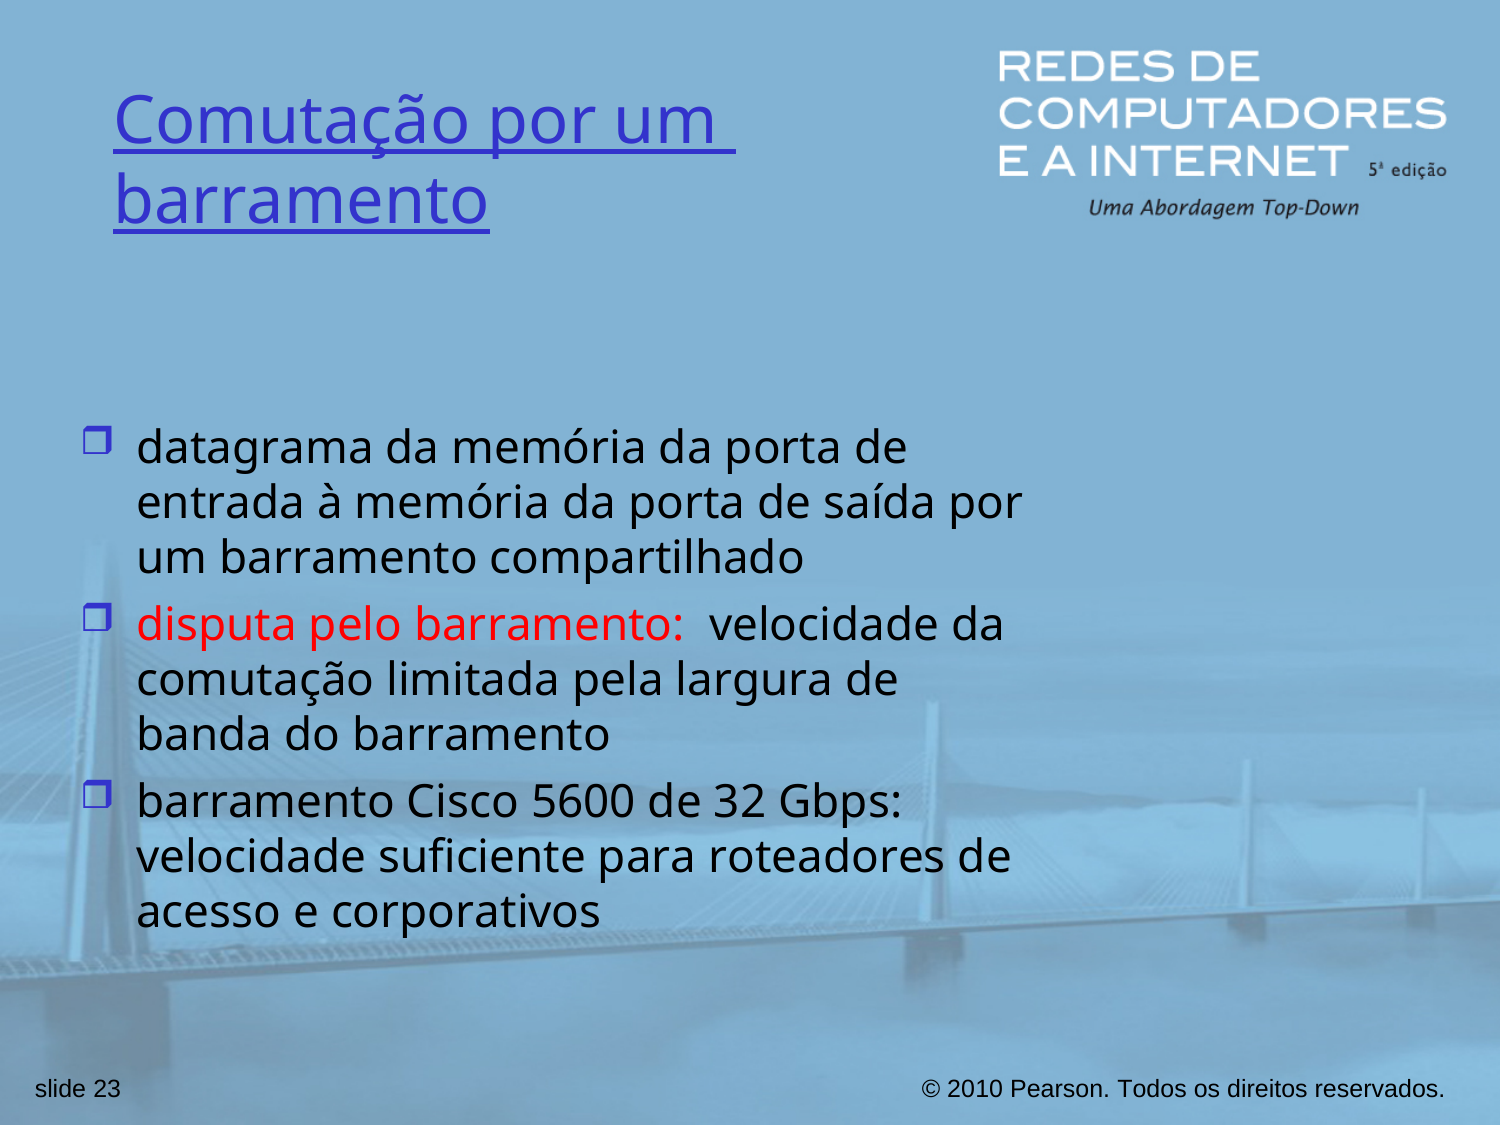

# Comutação por um barramento
datagrama da memória da porta de entrada à memória da porta de saída por um barramento compartilhado
disputa pelo barramento: velocidade da comutação limitada pela largura de banda do barramento
barramento Cisco 5600 de 32 Gbps: velocidade suficiente para roteadores de acesso e corporativos